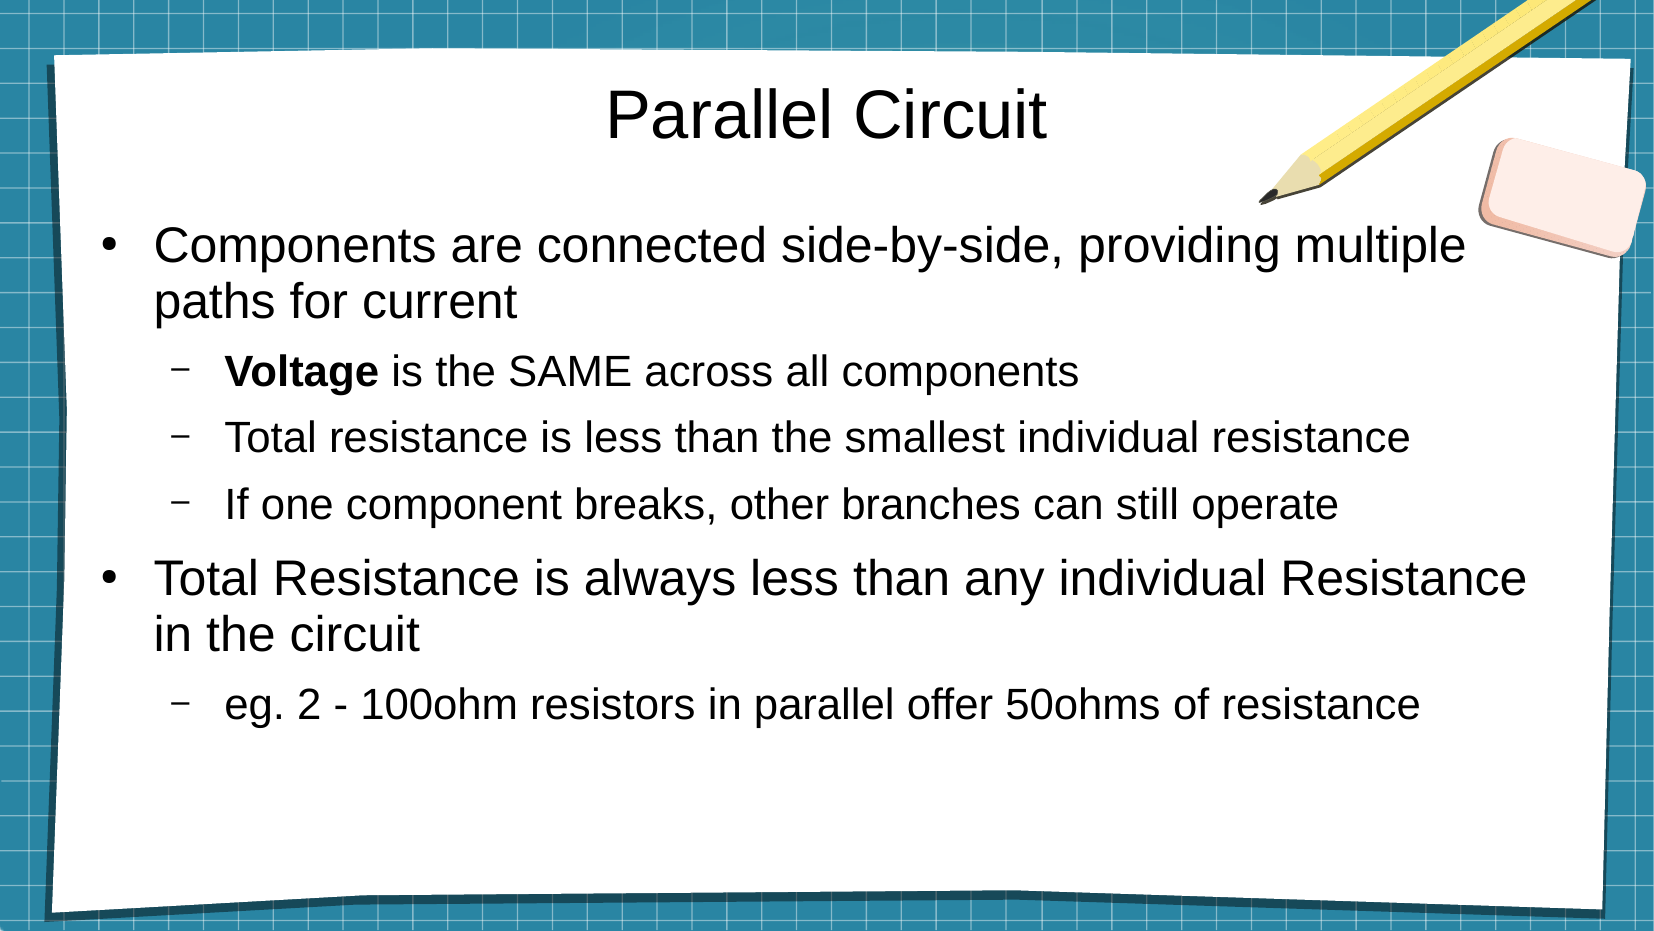

# Parallel Circuit
Components are connected side-by-side, providing multiple paths for current
Voltage is the SAME across all components
Total resistance is less than the smallest individual resistance
If one component breaks, other branches can still operate
Total Resistance is always less than any individual Resistance in the circuit
eg. 2 - 100ohm resistors in parallel offer 50ohms of resistance